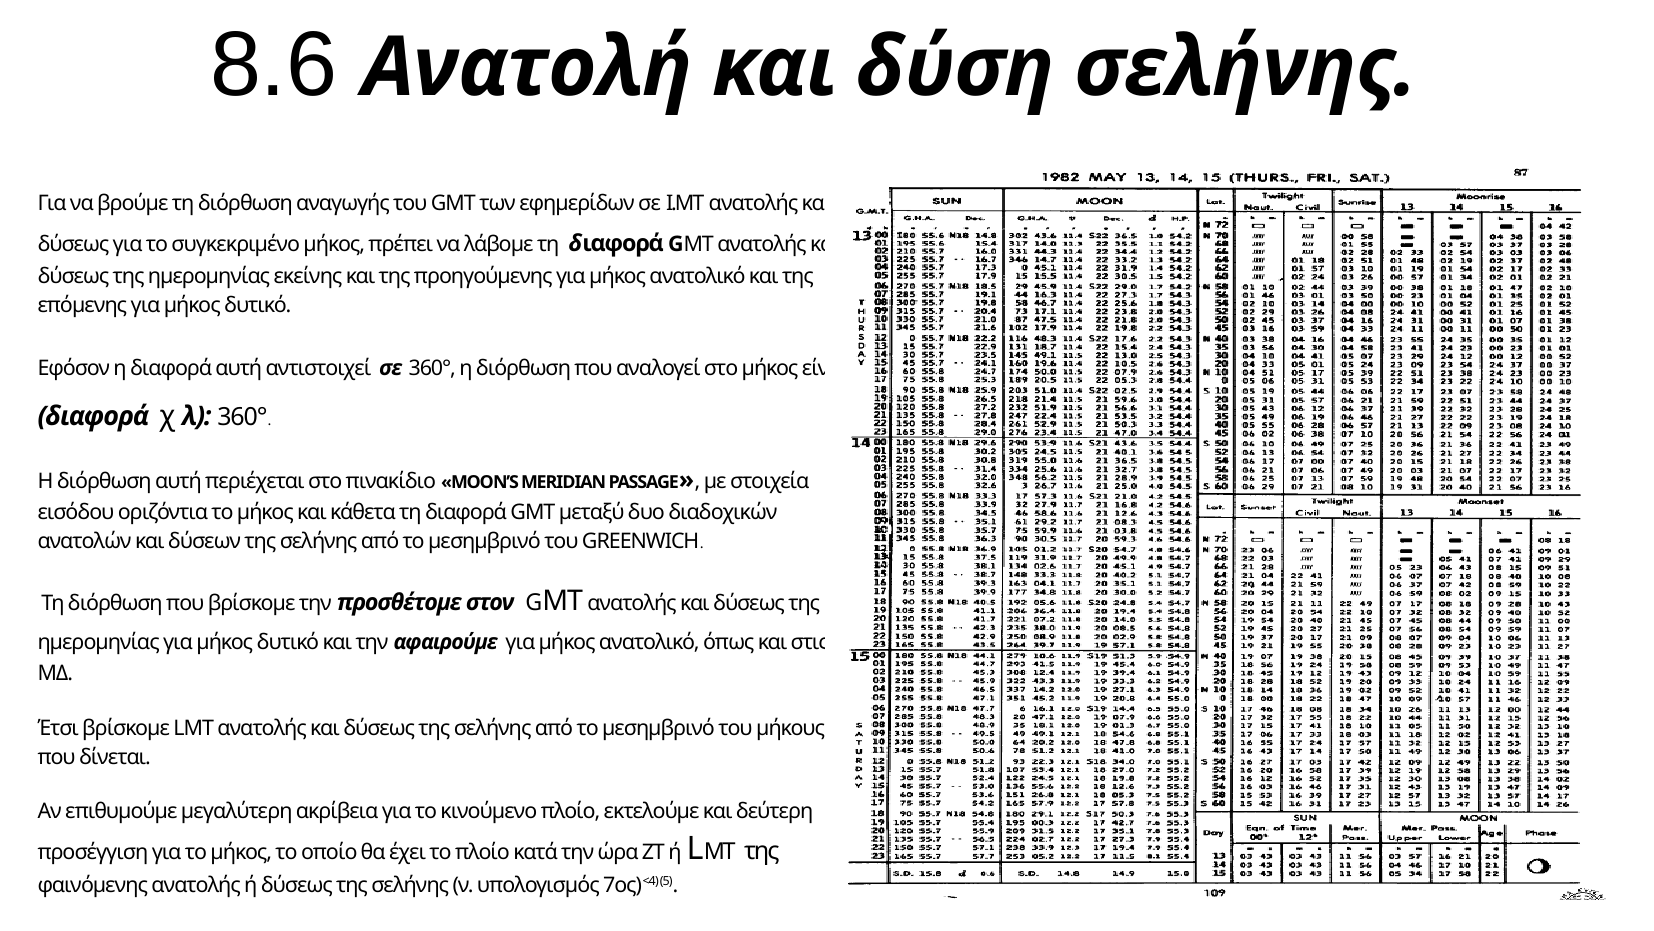

# 8.6 Ανατολή και δύση σελήνης.
Για να βρούμε τη διόρθωση αναγωγής του GΜΤ των εφημερίδων σε Ι.ΜΤ ανατολής και δύσεως για το συγκεκριμένο μήκος, πρέπει να λάβομε τη διαφορά GΜΤ ανατολής και δύσεως της ημερομηνίας εκείνης και της προηγούμενης για μήκος ανατολικό και της επόμενης για μήκος δυτικό.
Εφόσον η διαφορά αυτή αντιστοιχεί σε 360°, η διόρθωση που αναλογεί στο μήκος είναι: (διαφορά χ λ): 360°.
Η διόρθωση αυτή περιέχεται στο πινακίδιο «MOON’S MERIDIAN PASSAGE», με στοιχεία εισόδου οριζόντια το μήκος και κάθετα τη διαφορά GΜΤ μεταξύ δυο διαδοχικών ανατολών και δύσεων της σελήνης από το μεσημβρινό του GREENWICH.
 Τη διόρθωση που βρίσκομε την προσθέτομε στον GΜΤ ανατολής και δύσεως της ημερομηνίας για μήκος δυτικό και την αφαιρούμε για μήκος ανατολικό, όπως και στις ΜΔ.
Έτσι βρίσκομε LΜΤ ανατολής και δύσεως της σελήνης από το μεσημβρινό του μήκους που δίνεται.
Αν επιθυμούμε μεγαλύτε­ρη ακρίβεια για το κινούμενο πλοίο, εκτελούμε και δεύτερη προσέγγιση για το μήκος, το οποίο θα έχει το πλοίο κατά την ώρα ΖΤ ή LΜΤ της φαινόμενης ανατολής ή δύσεως της σελήνης (ν. υπολογισμός 7ος)<4) (5).